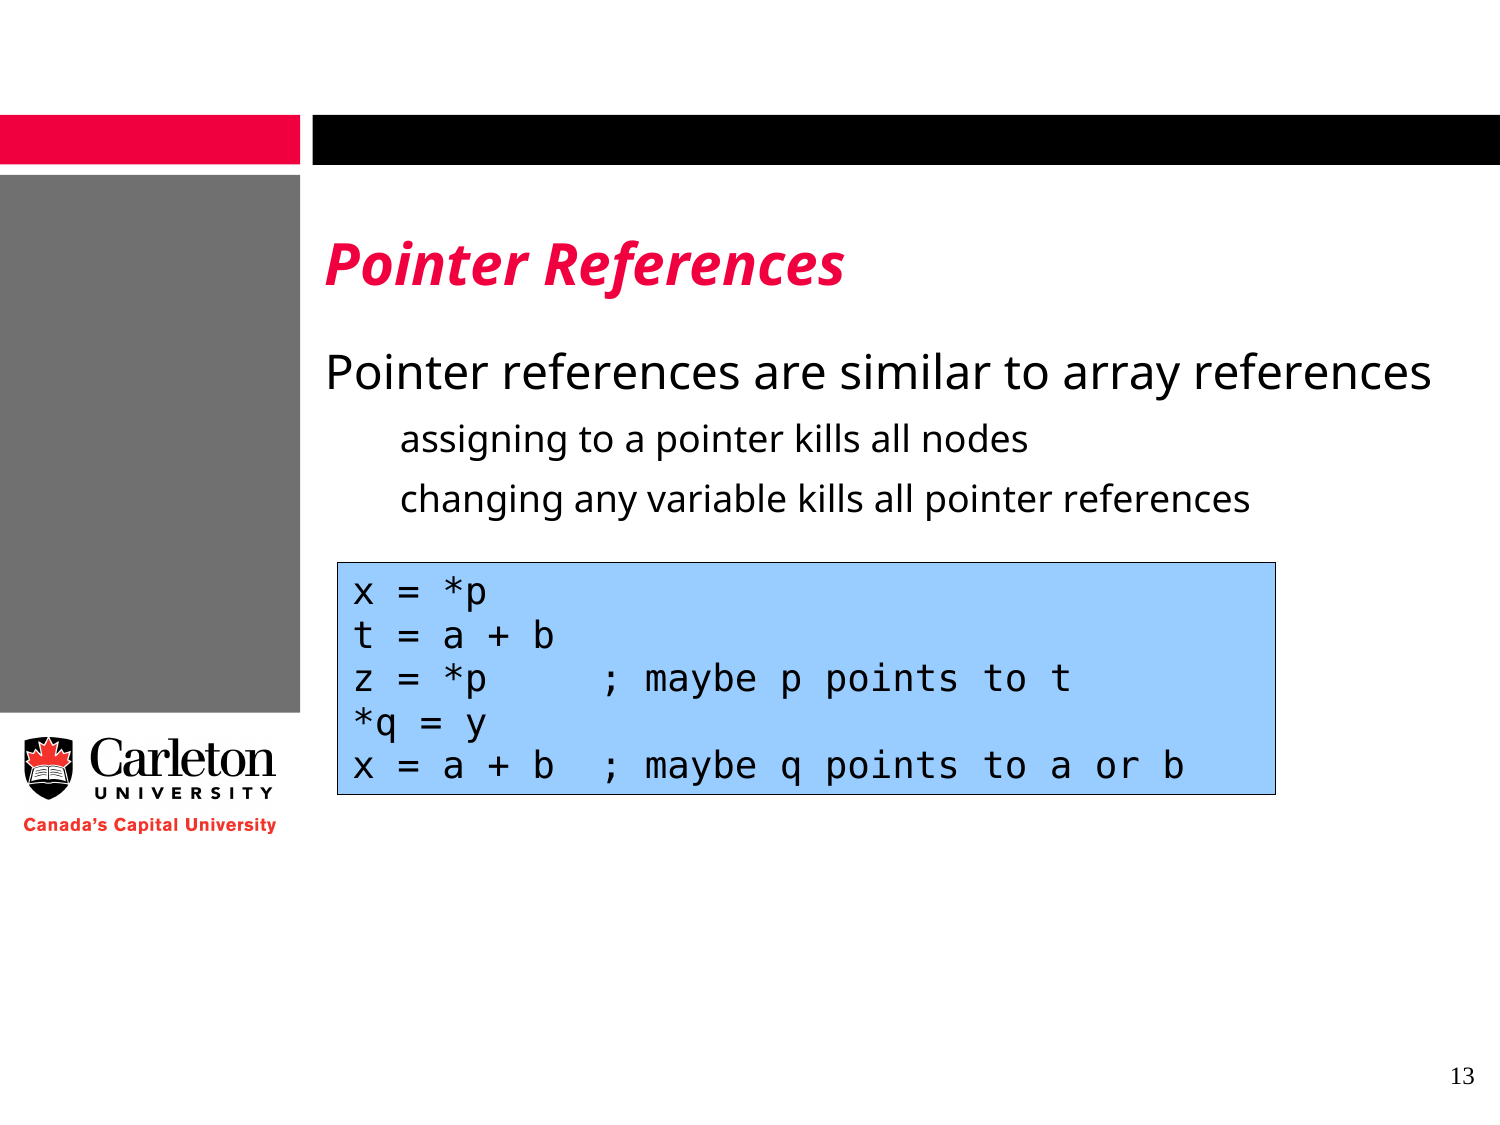

# Pointer References
Pointer references are similar to array references
assigning to a pointer kills all nodes
changing any variable kills all pointer references
x = *p
t = a + b
z = *p ; maybe p points to t
*q = y
x = a + b ; maybe q points to a or b
13